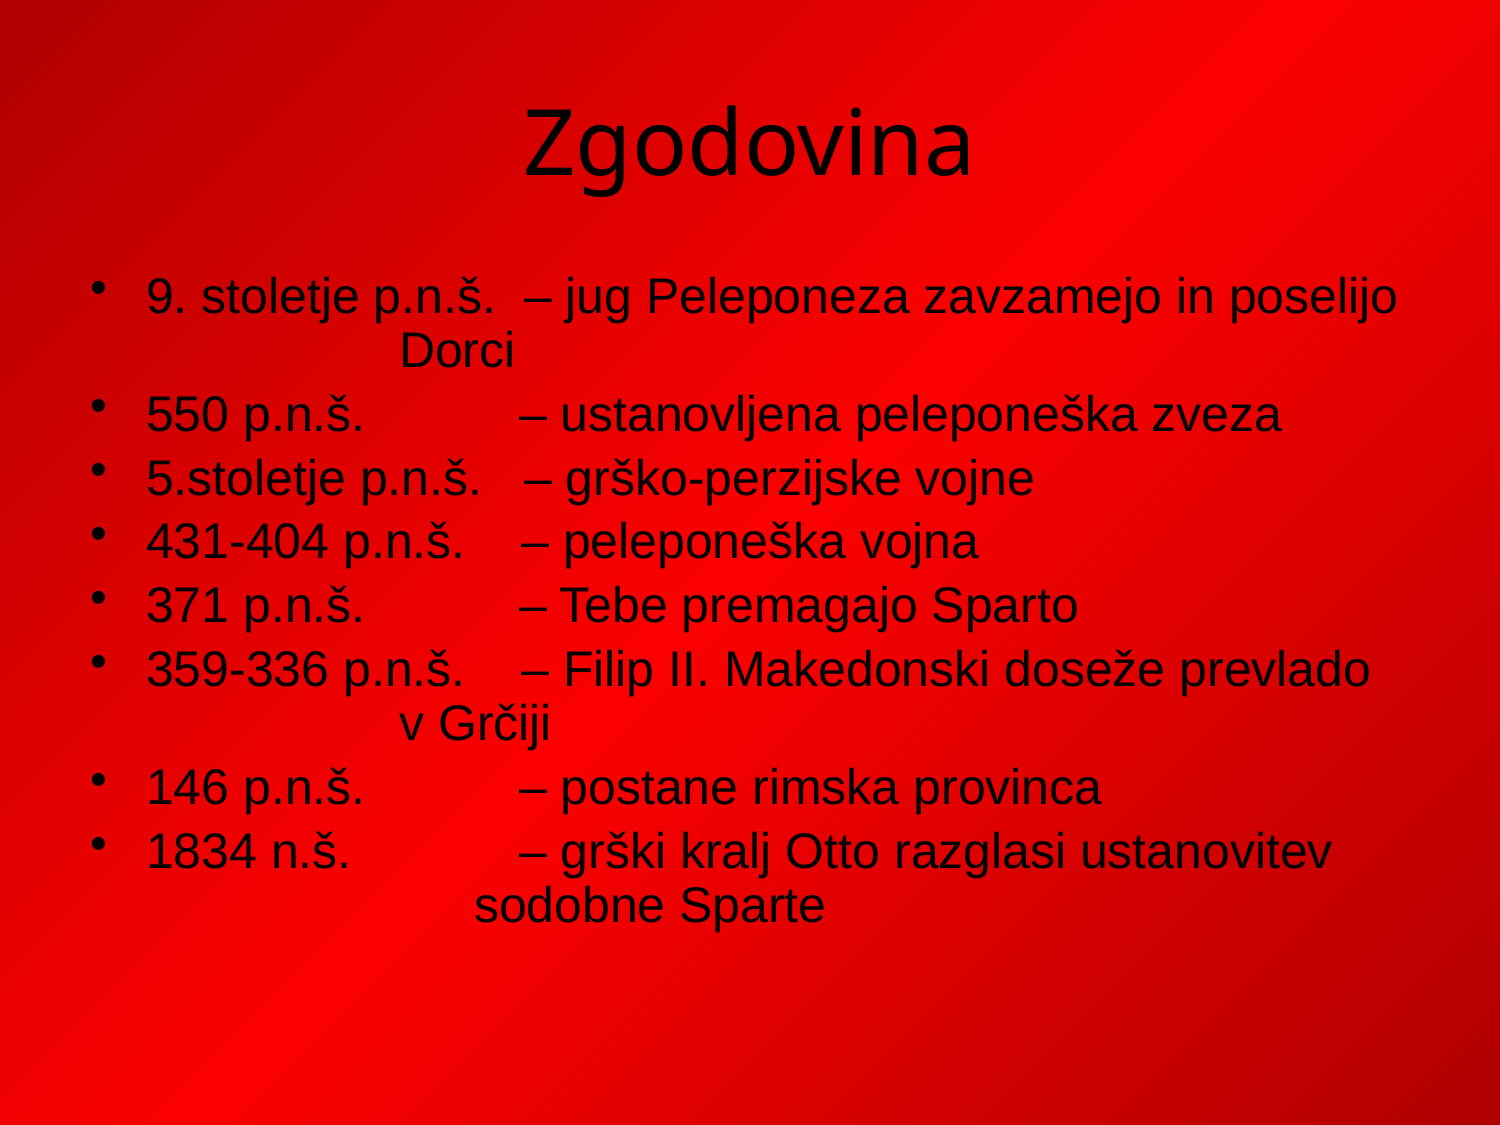

# Zgodovina
9. stoletje p.n.š. – jug Peleponeza zavzamejo in poselijo 			 Dorci
550 p.n.š. – ustanovljena peleponeška zveza
5.stoletje p.n.š. – grško-perzijske vojne
431-404 p.n.š. – peleponeška vojna
371 p.n.š. – Tebe premagajo Sparto
359-336 p.n.š. – Filip II. Makedonski doseže prevlado 			 v Grčiji
146 p.n.š. – postane rimska provinca
1834 n.š. – grški kralj Otto razglasi ustanovitev 				 sodobne Sparte